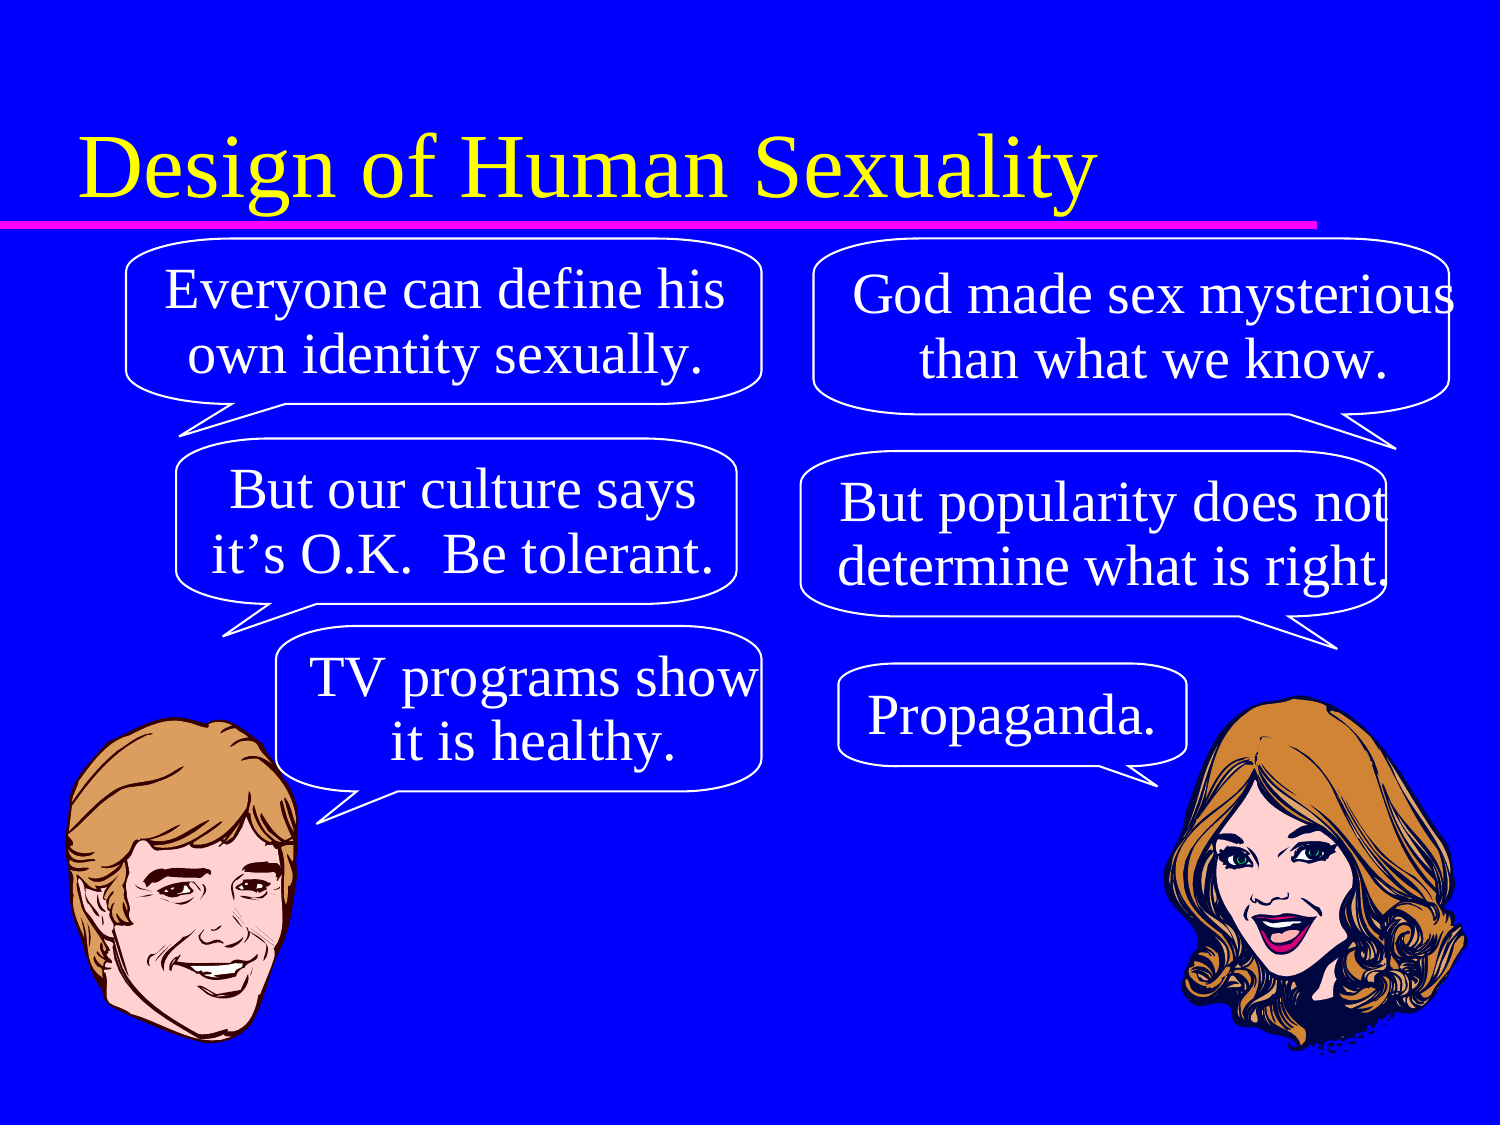

# Design of Human Sexuality
Everyone can define his
own identity sexually.
God made sex mysterious
than what we know.
But our culture says
it’s O.K. Be tolerant.
But popularity does not
determine what is right.
TV programs show
it is healthy.
Propaganda.